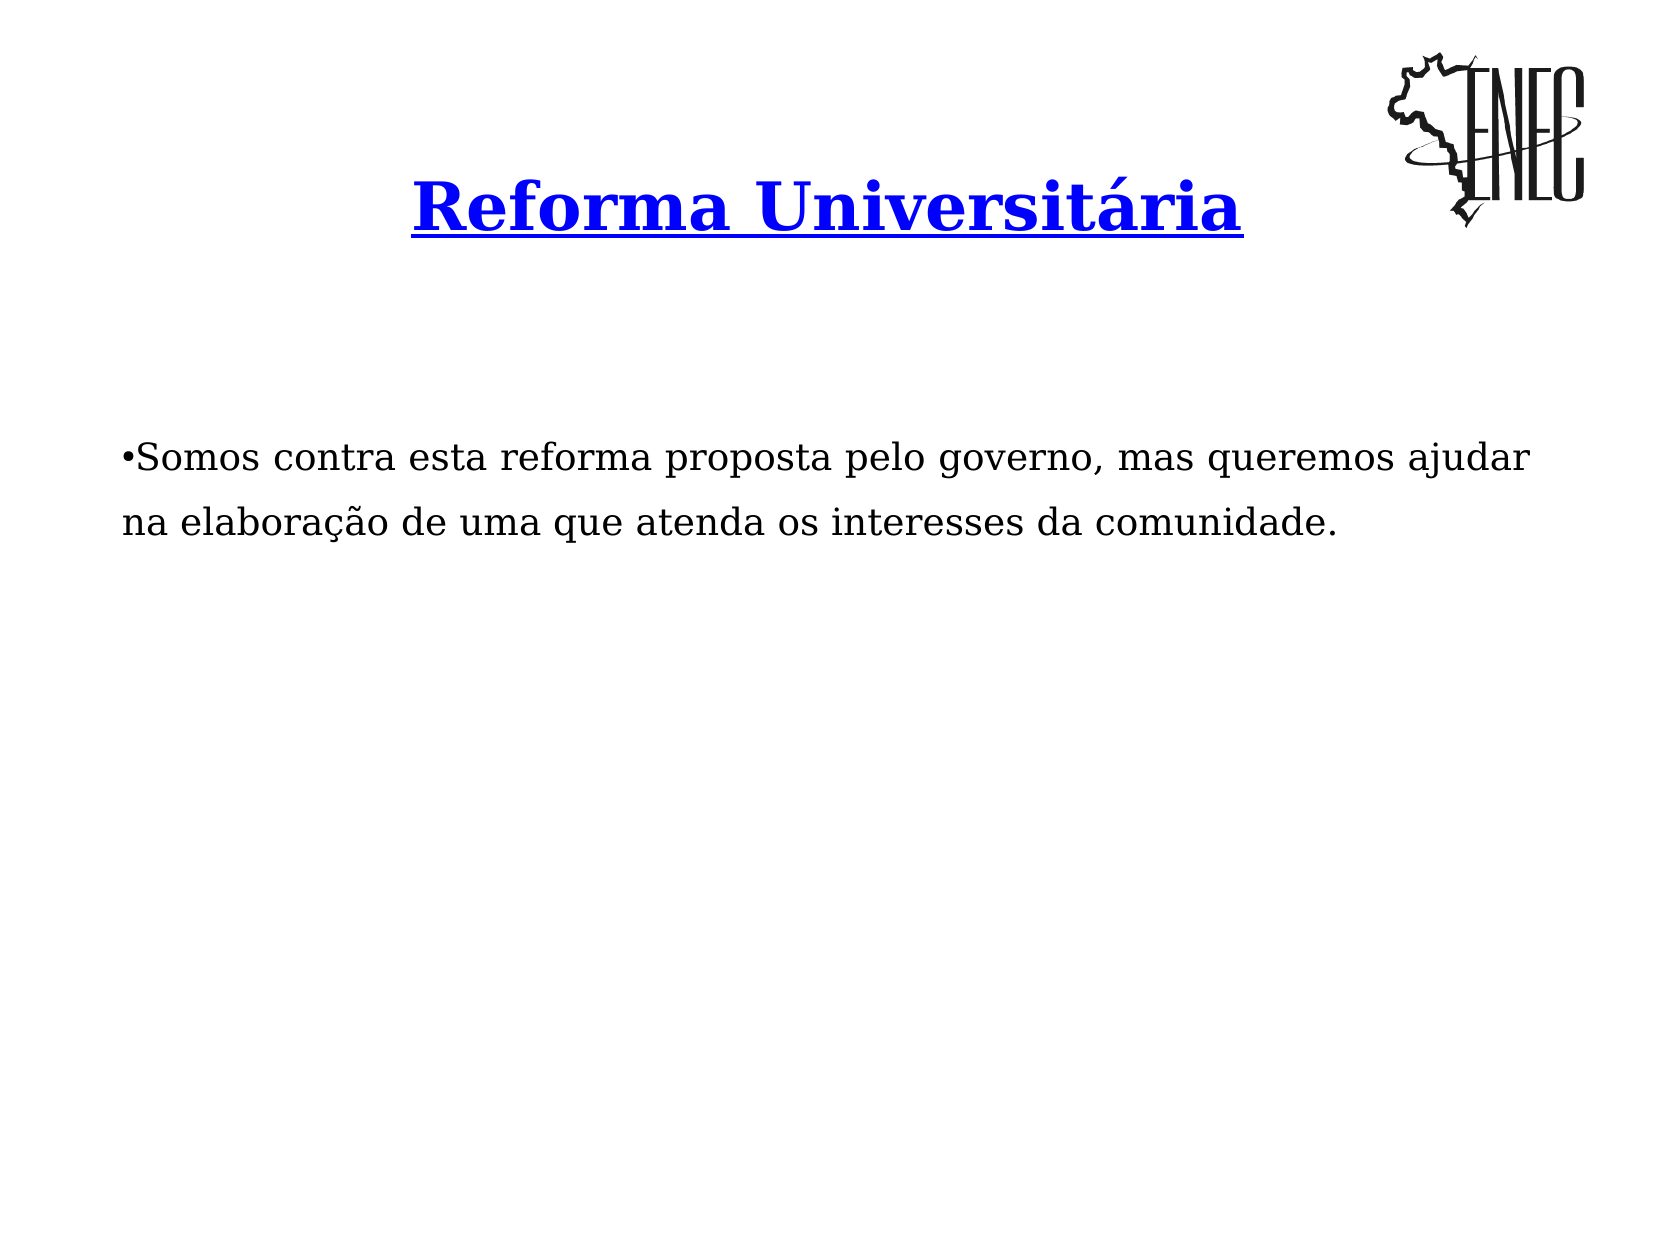

# Reforma Universitária
Somos contra esta reforma proposta pelo governo, mas queremos ajudar na elaboração de uma que atenda os interesses da comunidade.